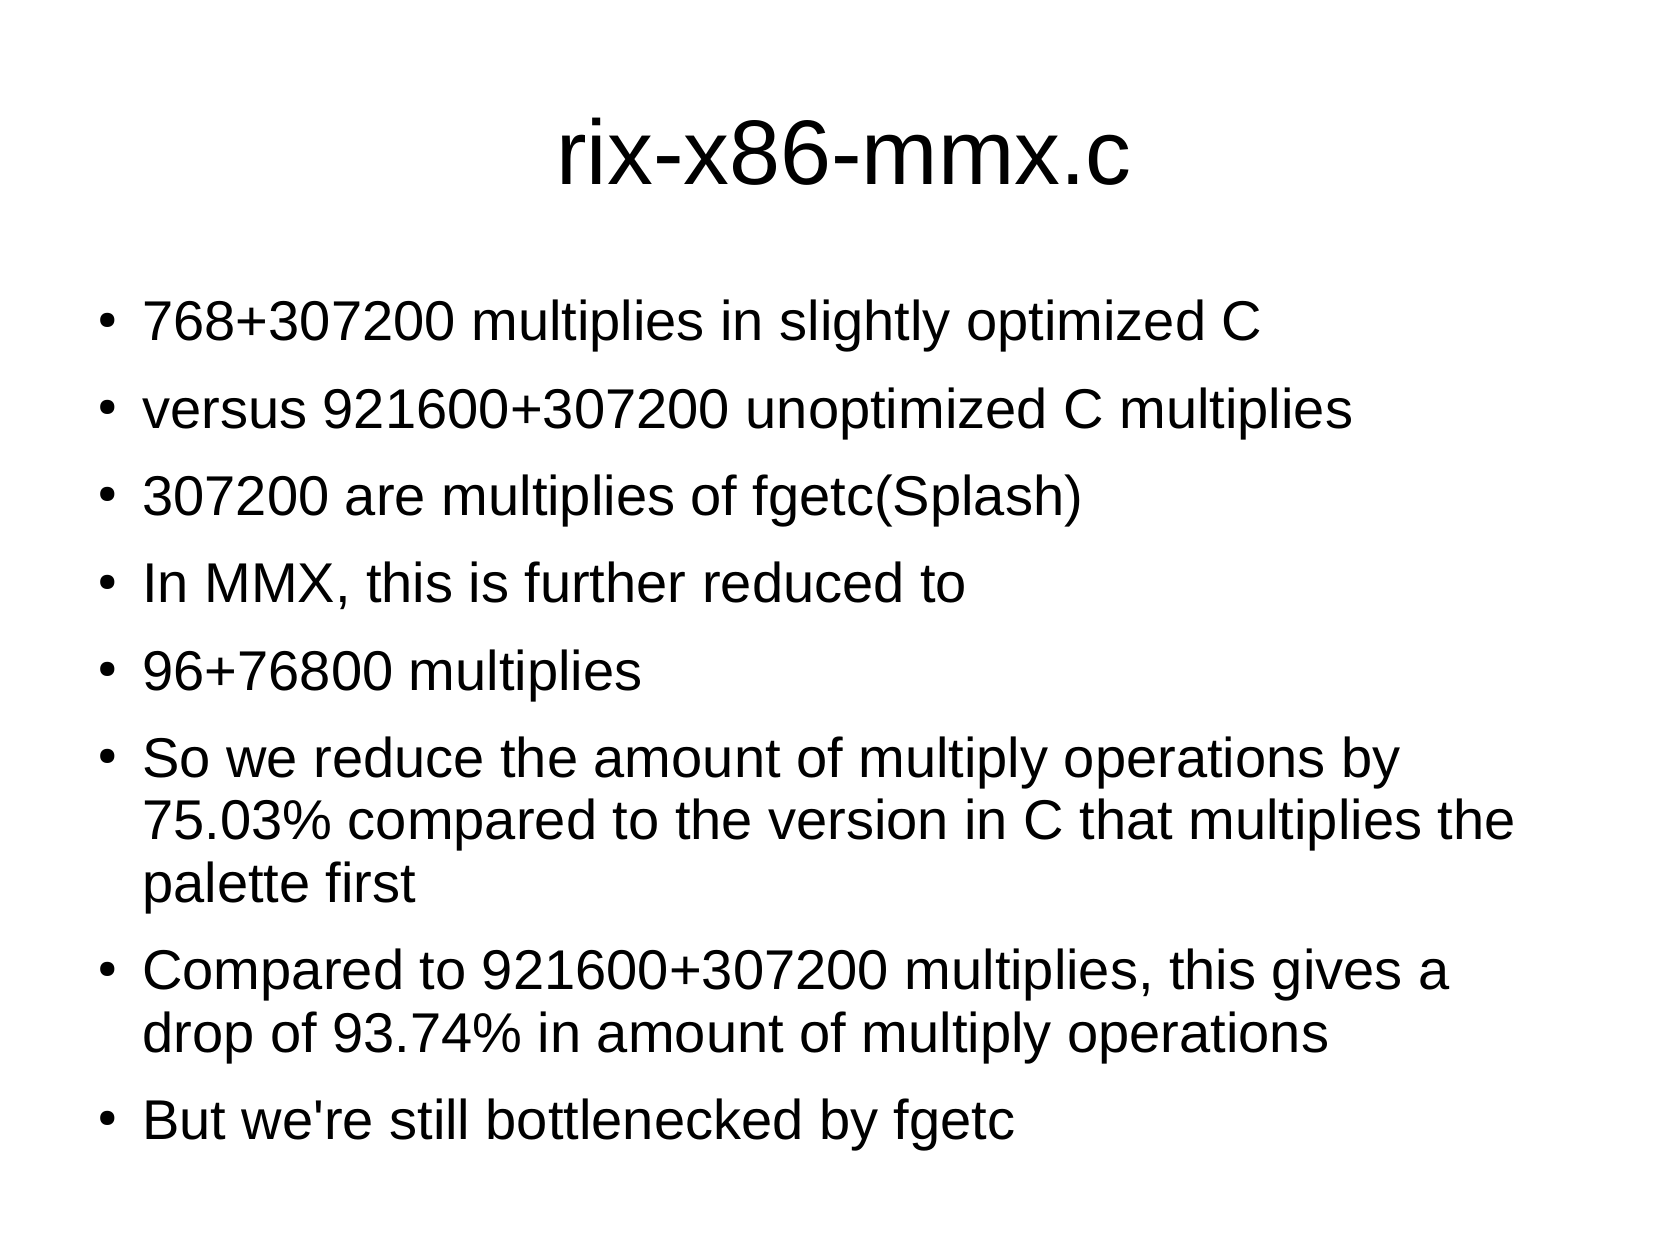

# rix-x86-mmx.c
768+307200 multiplies in slightly optimized C
versus 921600+307200 unoptimized C multiplies
307200 are multiplies of fgetc(Splash)
In MMX, this is further reduced to
96+76800 multiplies
So we reduce the amount of multiply operations by 75.03% compared to the version in C that multiplies the palette first
Compared to 921600+307200 multiplies, this gives a drop of 93.74% in amount of multiply operations
But we're still bottlenecked by fgetc